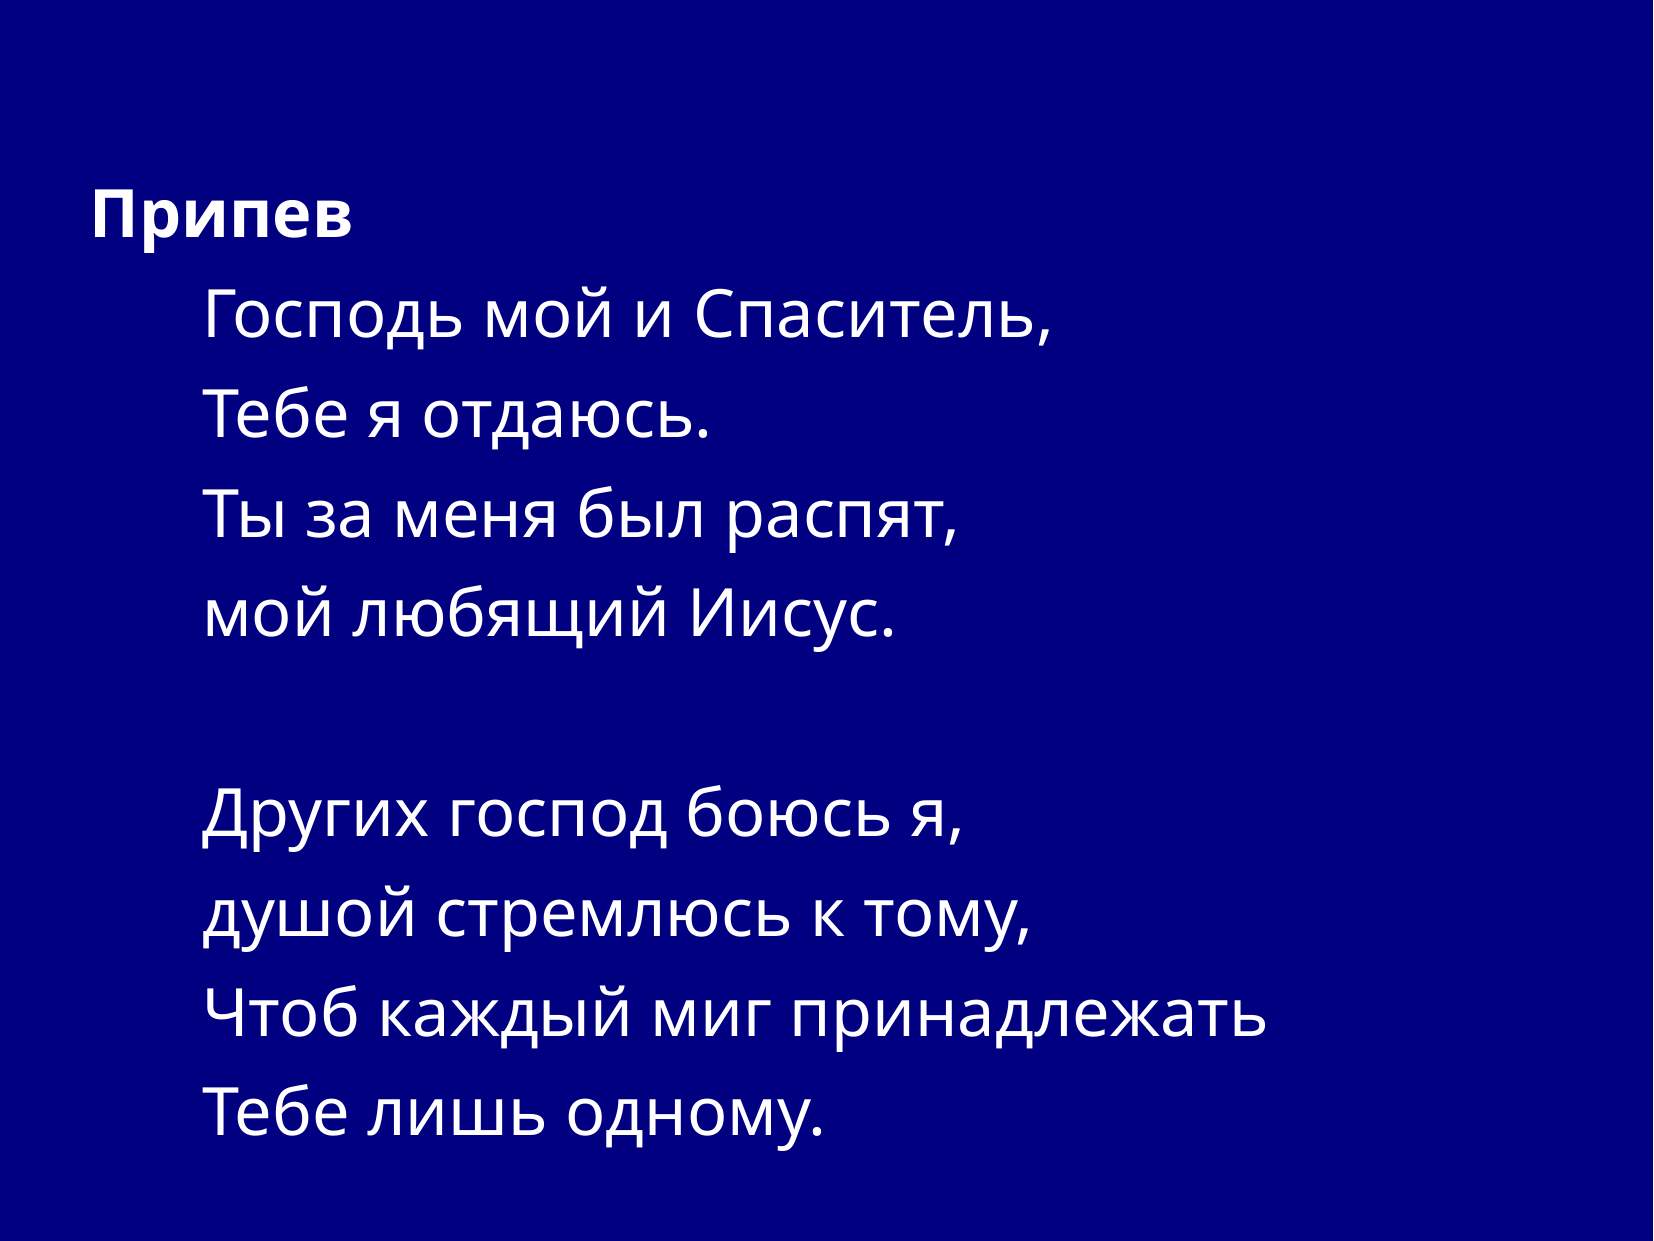

Припев
	Господь мой и Спаситель,
	Тебе я отдаюсь.
	Ты за меня был распят,
	мой любящий Иисус.
	Других господ боюсь я,
	душой стремлюсь к тому,
	Чтоб каждый миг принадлежать
	Тебе лишь одному.